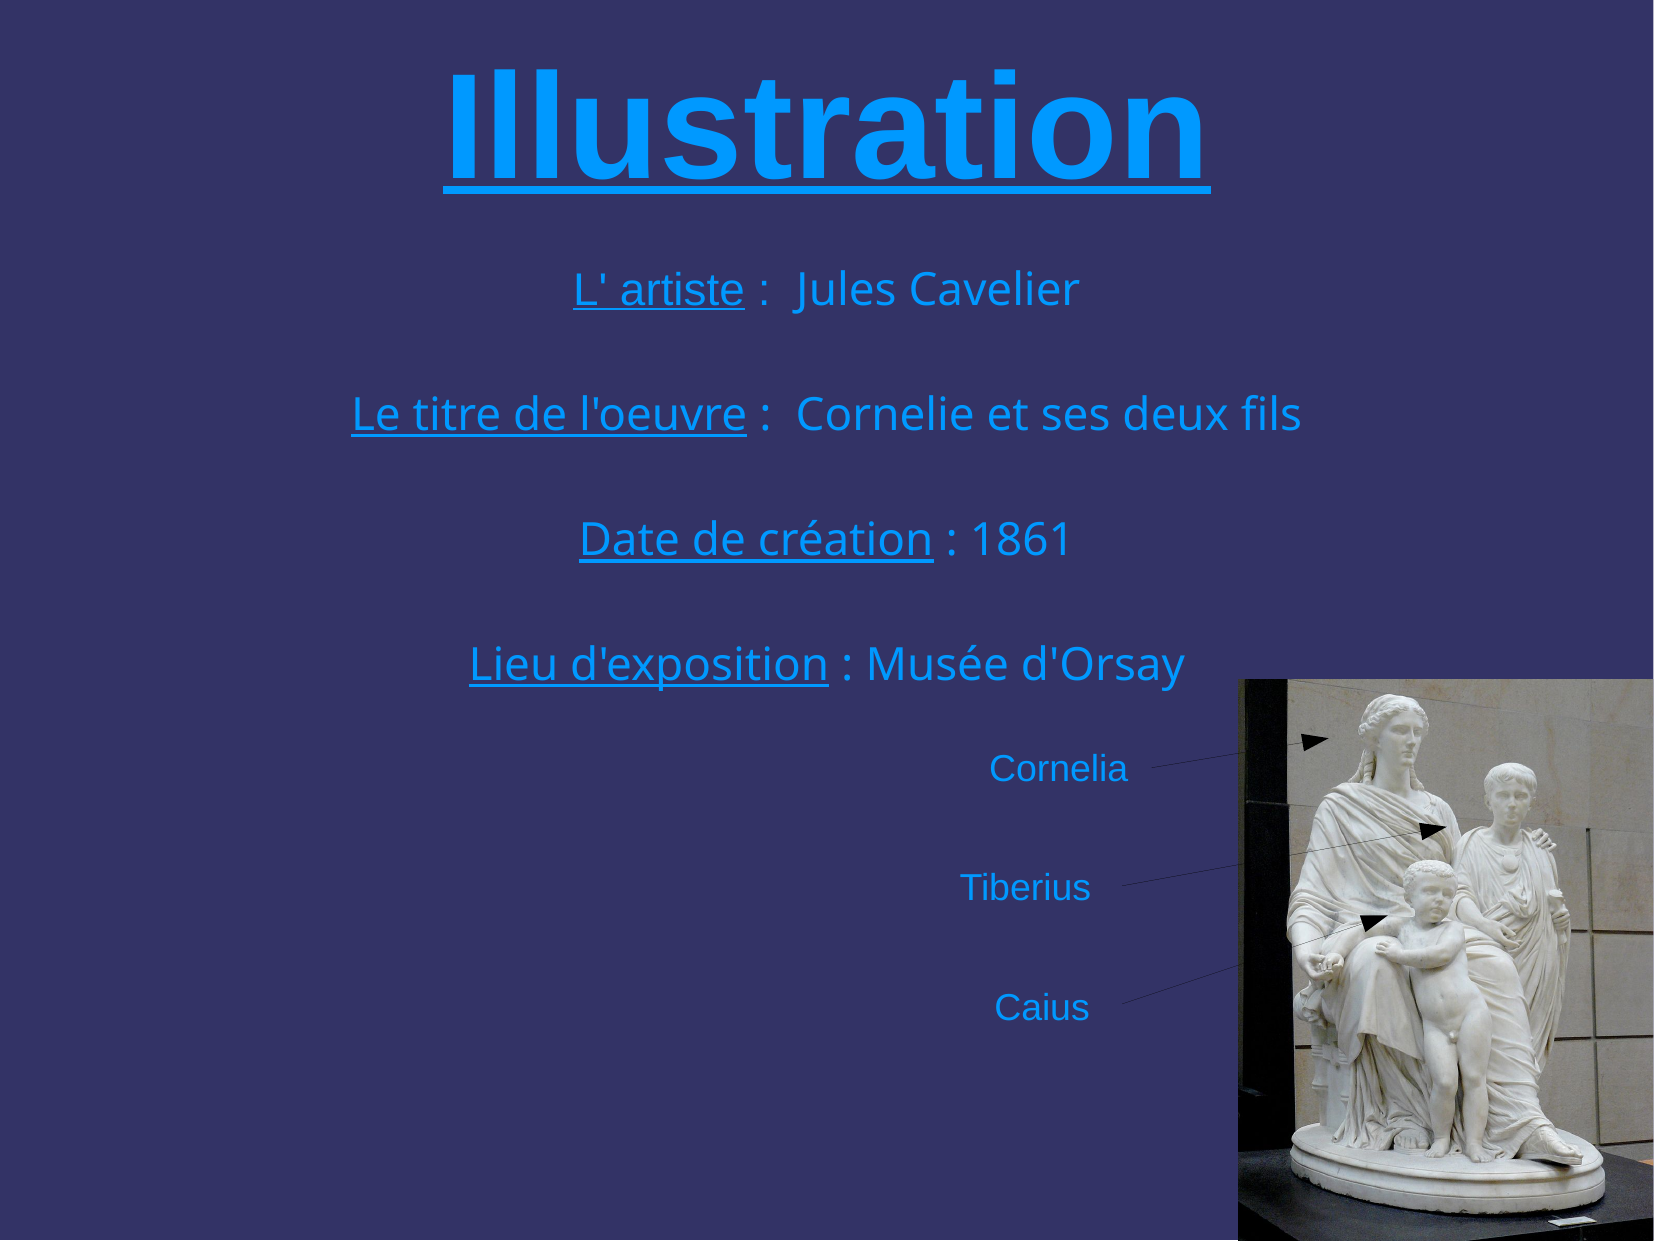

Illustration
L' artiste : Jules Cavelier
Le titre de l'oeuvre : Cornelie et ses deux fils
Date de création : 1861
Lieu d'exposition : Musée d'Orsay
Cornelia
Tiberius
Caius